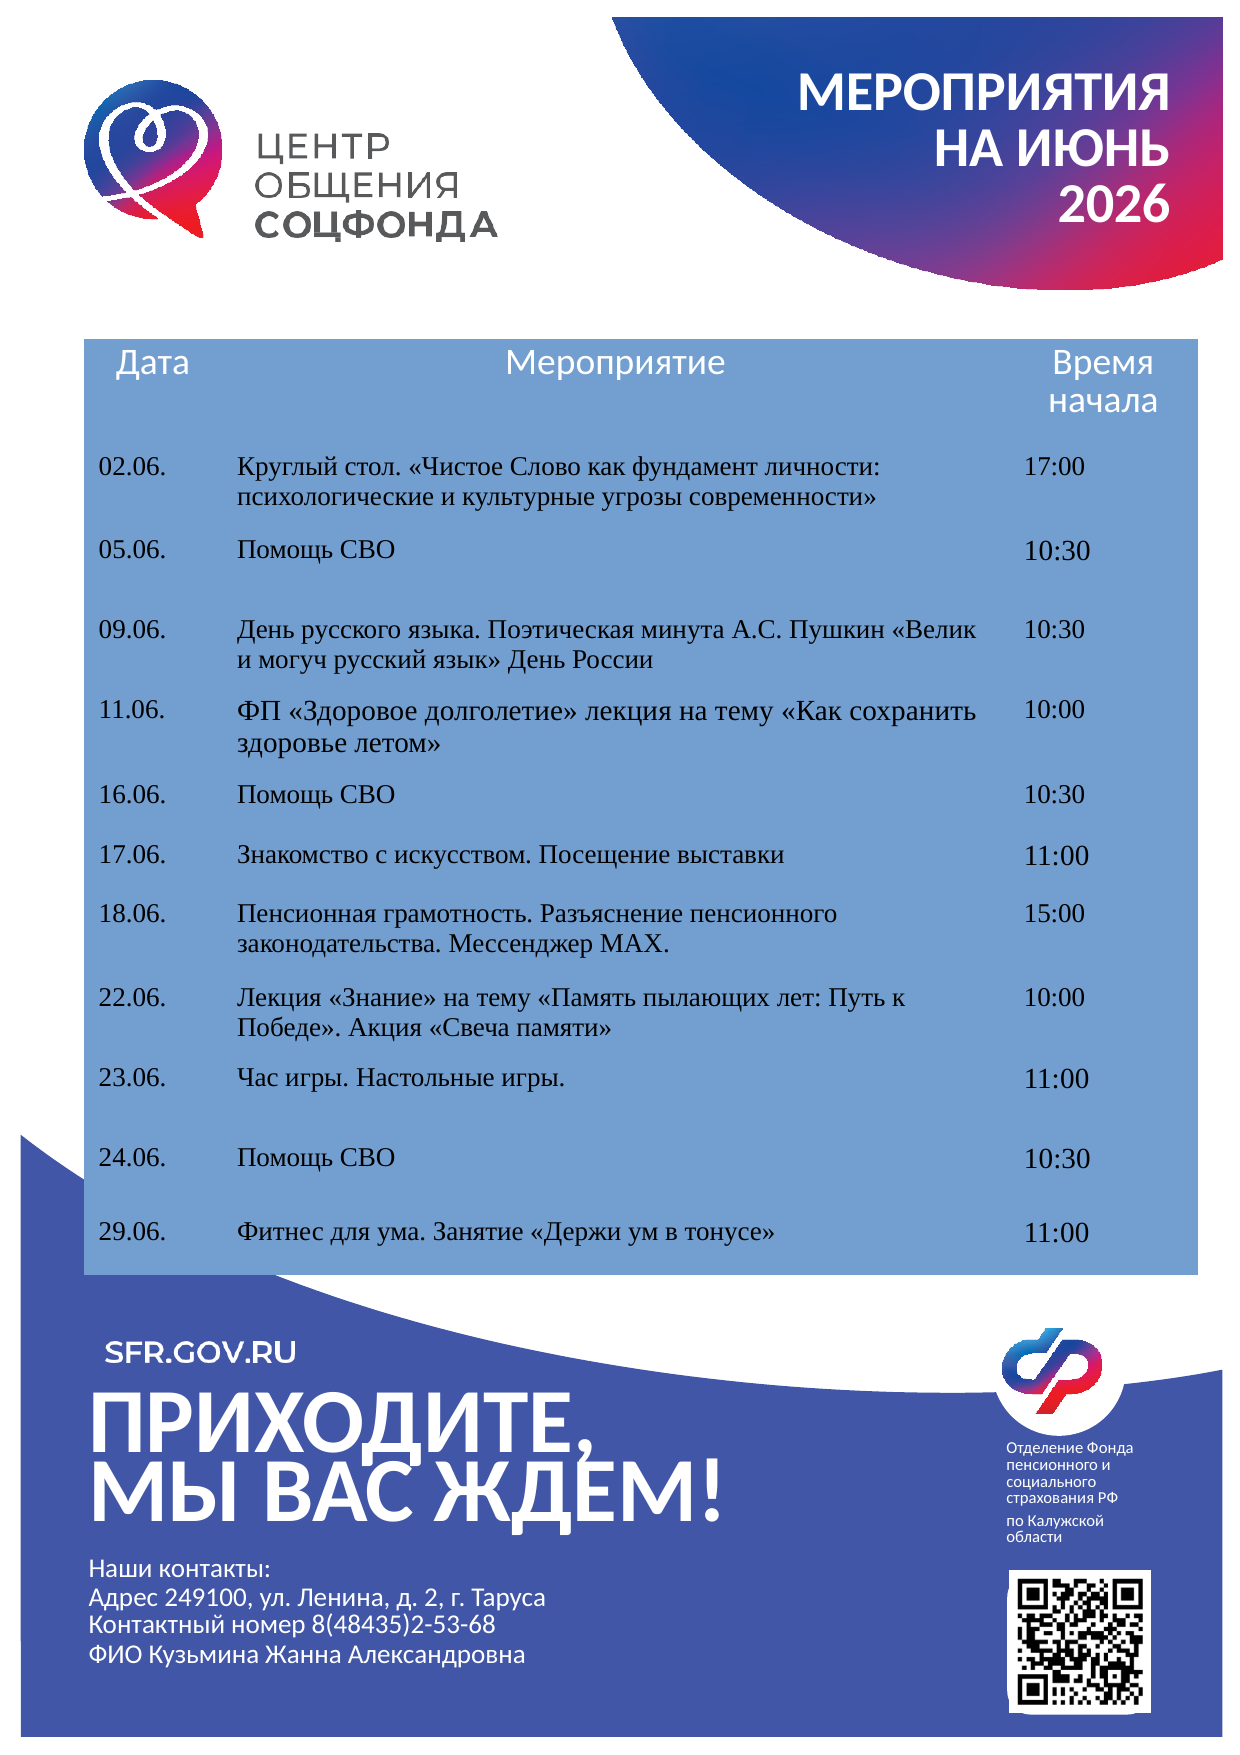

# МЕРОПРИЯТИЯ НА ИЮНЬ 2026
МЕРОПРИЯТИЯ НА ИЮНЬ
2026
| Дата | Мероприятие | Время начала |
| --- | --- | --- |
| 02.06. | Круглый стол. «Чистое Слово как фундамент личности: психологические и культурные угрозы современности» | 17:00 |
| 05.06. | Помощь СВО | 10:30 |
| 09.06. | День русского языка. Поэтическая минута А.С. Пушкин «Велик и могуч русский язык» День России | 10:30 |
| 11.06. | ФП «Здоровое долголетие» лекция на тему «Как сохранить здоровье летом» | 10:00 |
| 16.06. | Помощь СВО | 10:30 |
| 17.06. | Знакомство с искусством. Посещение выставки | 11:00 |
| 18.06. | Пенсионная грамотность. Разъяснение пенсионного законодательства. Мессенджер МАХ. | 15:00 |
| 22.06. | Лекция «Знание» на тему «Память пылающих лет: Путь к Победе». Акция «Свеча памяти» | 10:00 |
| 23.06. | Час игры. Настольные игры. | 11:00 |
| 24.06. | Помощь СВО | 10:30 |
| 29.06. | Фитнес для ума. Занятие «Держи ум в тонусе» | 11:00 |
ПРИХОДИТЕ, МЫ ВАС ЖДЕМ!
Наши контакты:
Адрес 249100, ул. Ленина, д. 2, г. Таруса
Контактный номер 8(48435)2-53-68
ФИО Кузьмина Жанна Александровна
Отделение Фонда пенсионного и социального страхования РФ
по Калужской области